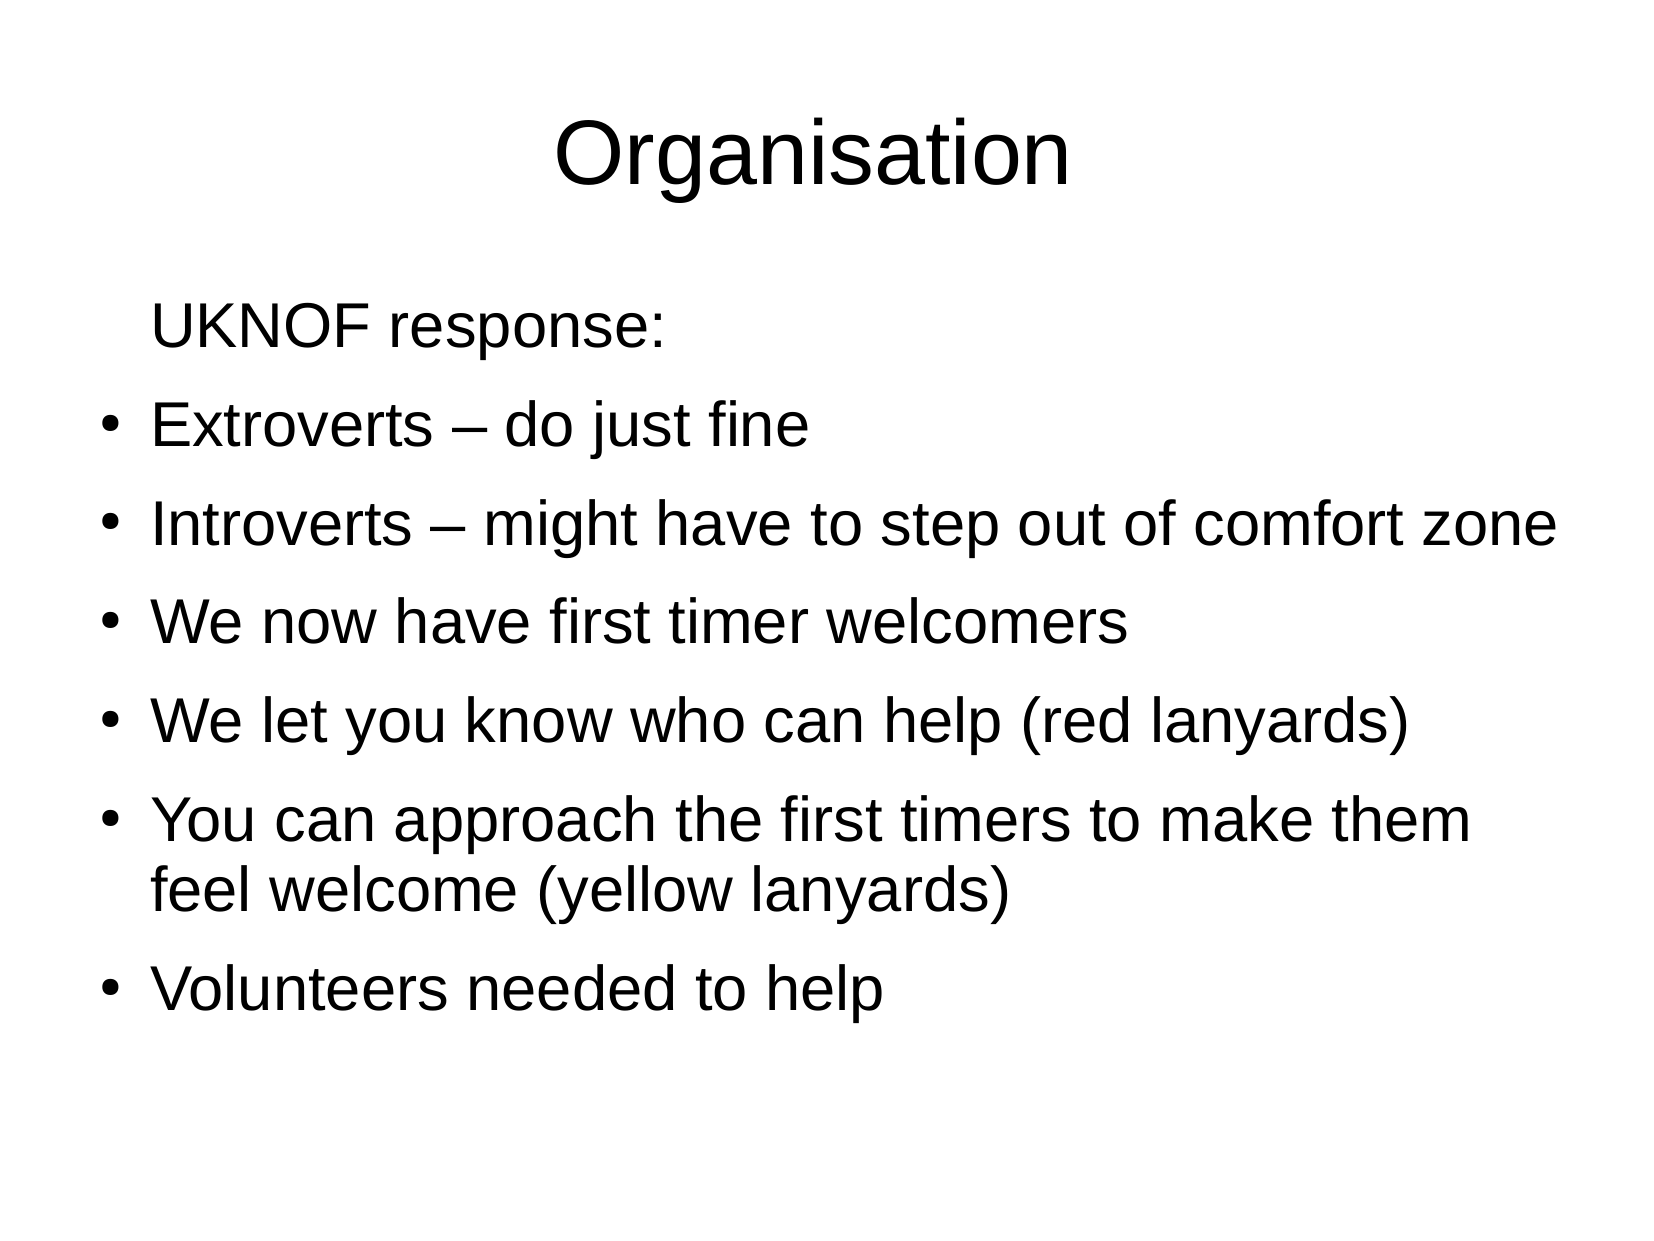

# Organisation
UKNOF response:
Extroverts – do just fine
Introverts – might have to step out of comfort zone
We now have first timer welcomers
We let you know who can help (red lanyards)
You can approach the first timers to make them feel welcome (yellow lanyards)
Volunteers needed to help